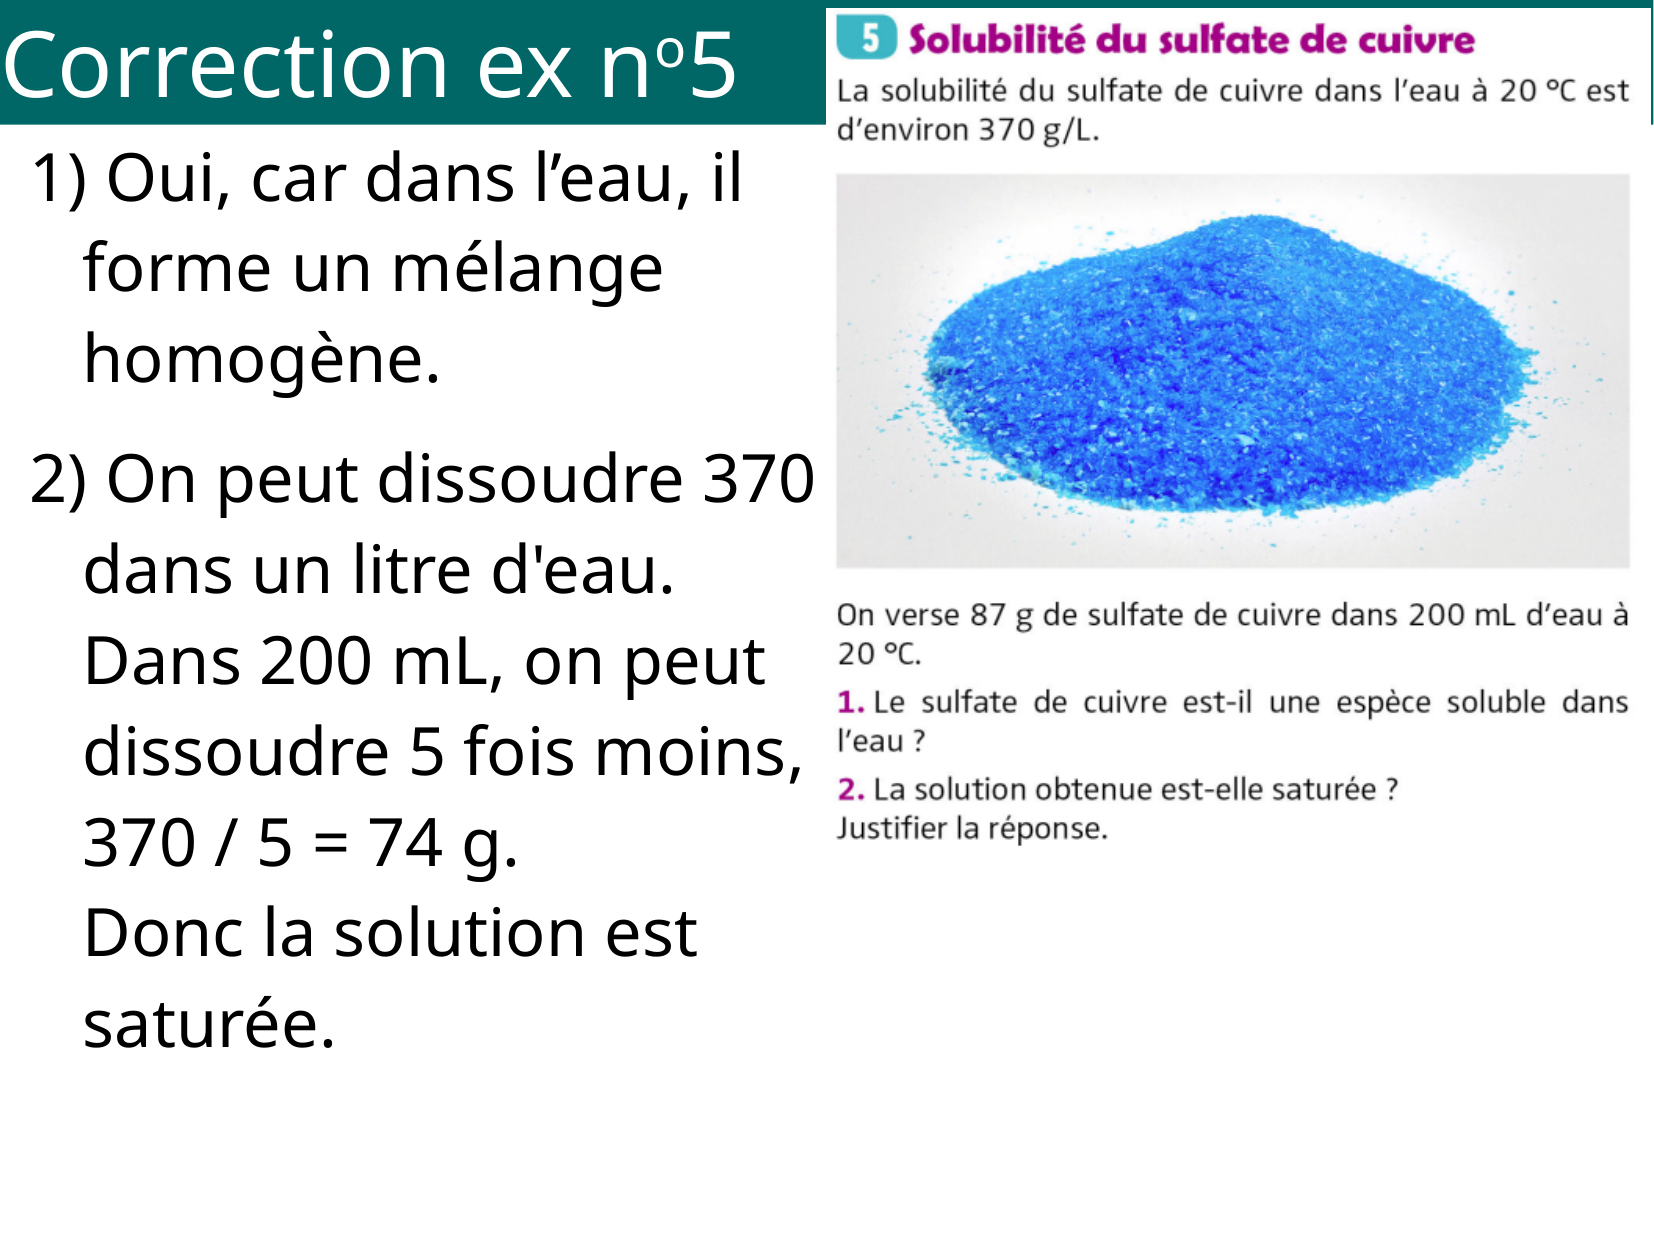

# Correction ex no5
 Oui, car dans l’eau, il
forme un mélange
homogène.
 On peut dissoudre 370 g
dans un litre d'eau.
Dans 200 mL, on peut
dissoudre 5 fois moins,
370 / 5 = 74 g.
Donc la solution est
saturée.